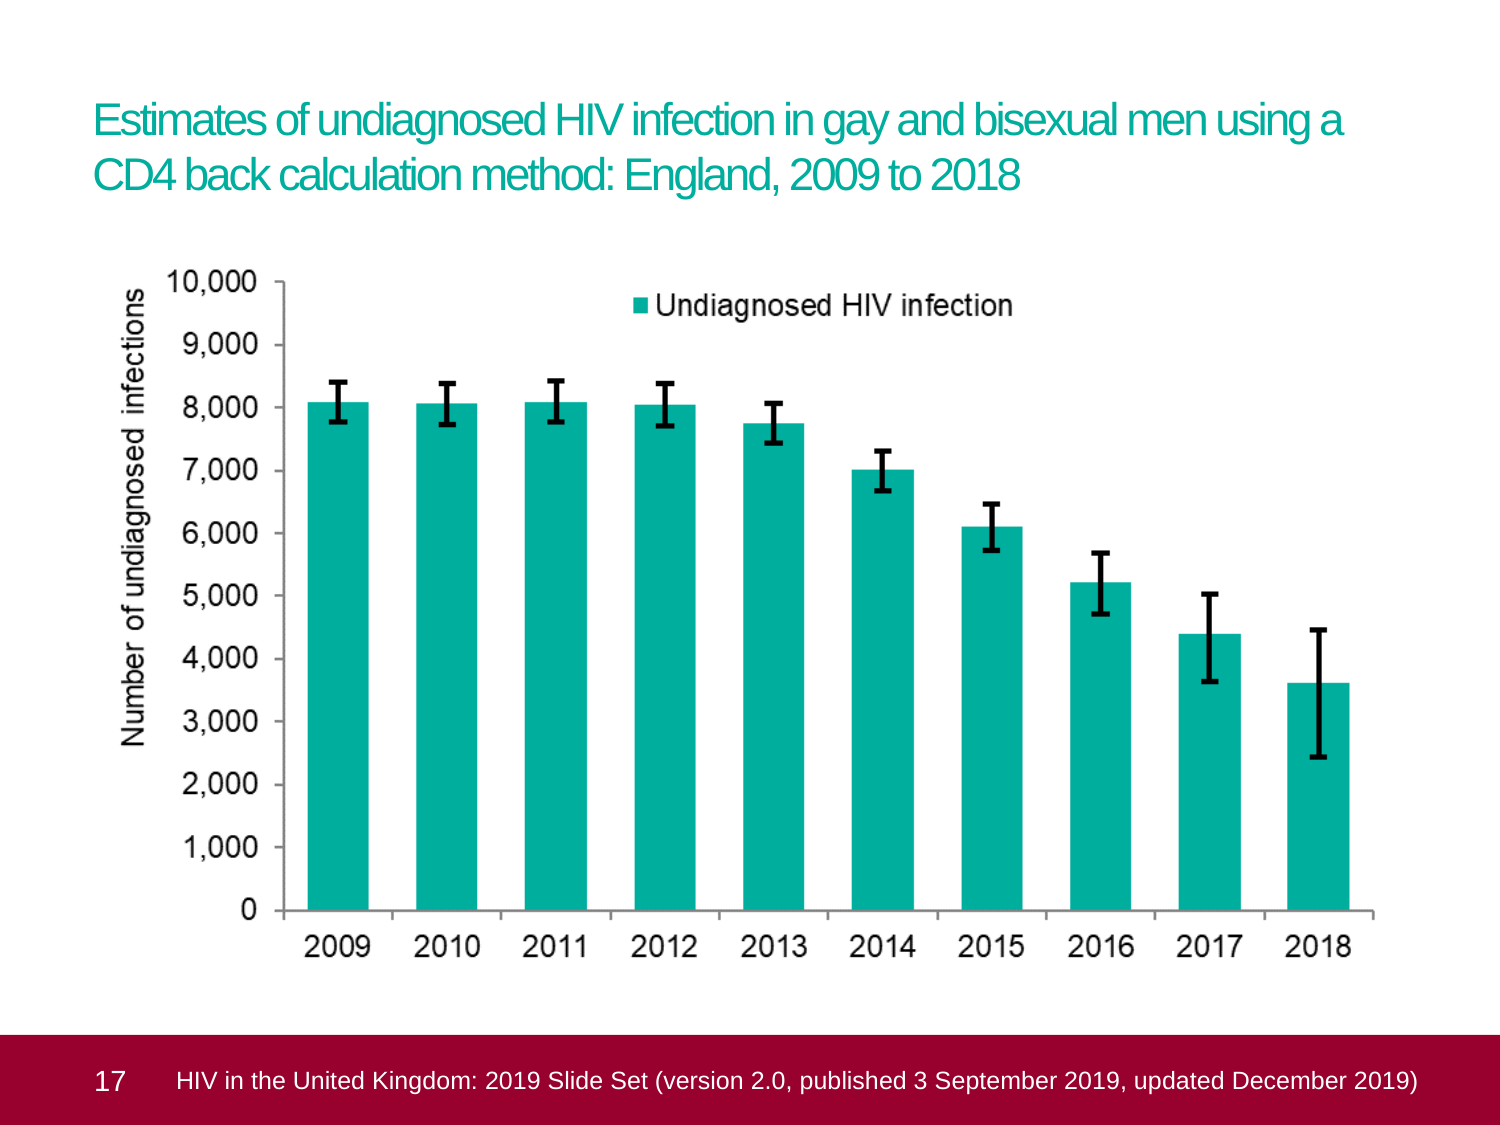

# Estimates of undiagnosed HIV infection in gay and bisexual men using a CD4 back calculation method: England, 2009 to 2018
 1
HIV in the United Kingdom: 2019 Slide Set (version 2.0, published 3 September 2019, updated December 2019)